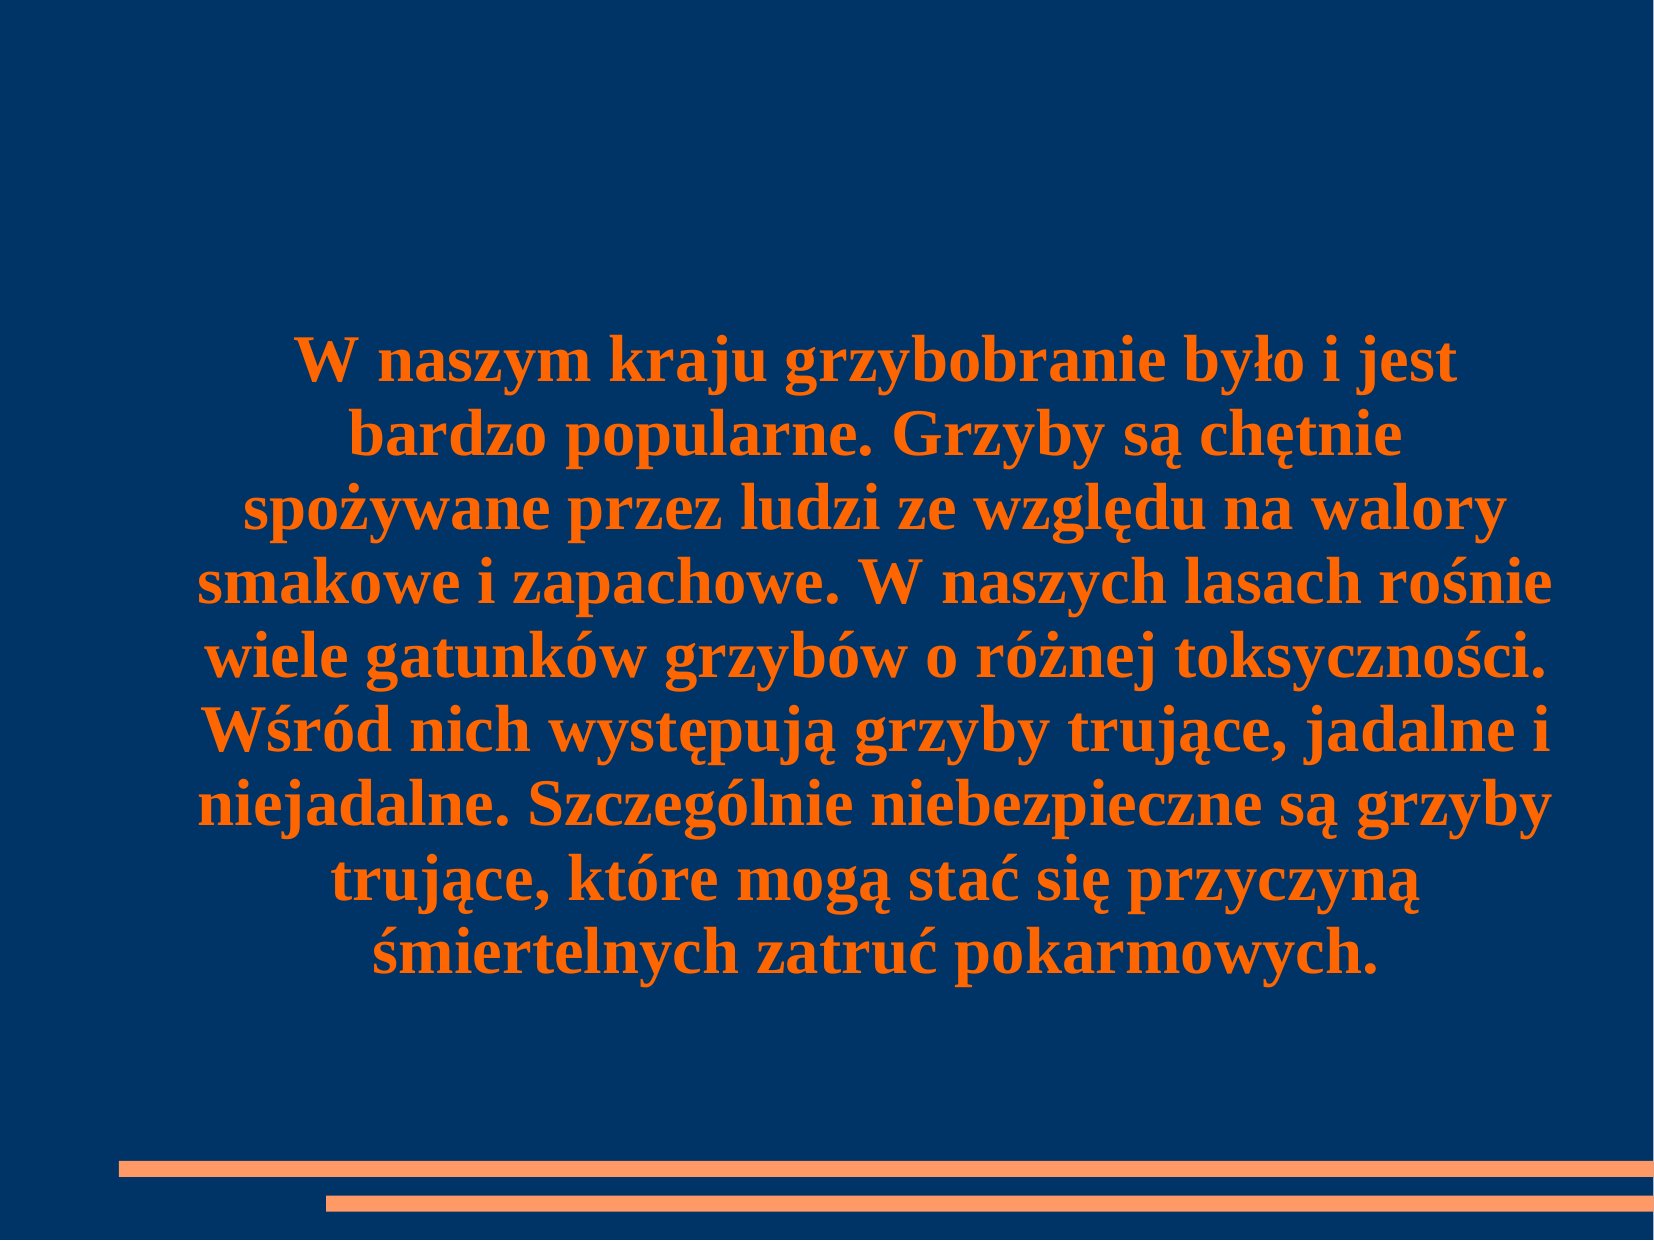

#
W naszym kraju grzybobranie było i jest bardzo popularne. Grzyby są chętnie spożywane przez ludzi ze względu na walory smakowe i zapachowe. W naszych lasach rośnie wiele gatunków grzybów o różnej toksyczności. Wśród nich występują grzyby trujące, jadalne i niejadalne. Szczególnie niebezpieczne są grzyby trujące, które mogą stać się przyczyną śmiertelnych zatruć pokarmowych.